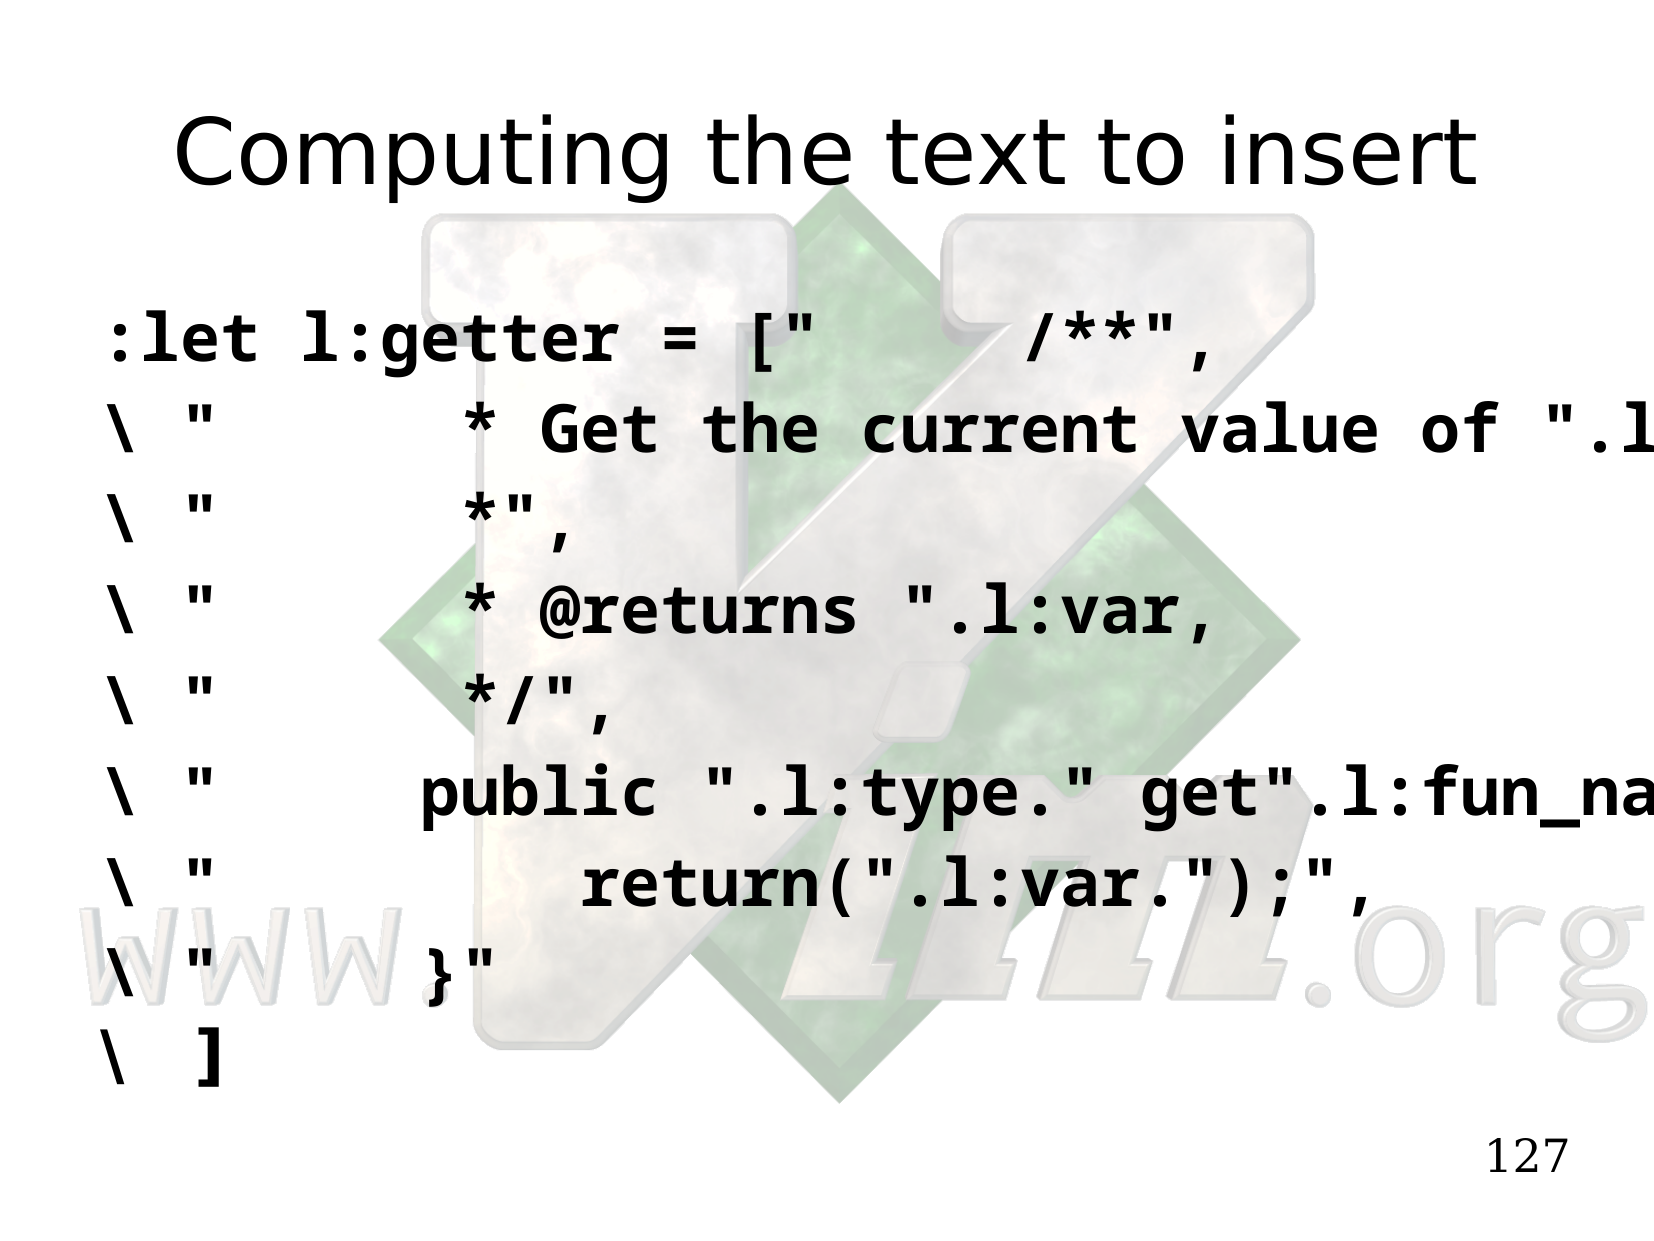

# Computing the text to insert
:let l:getter = [" /**",
\ " * Get the current value of ".l:var,
\ " *",
\ " * @returns ".l:var,
\ " */",
\ " public ".l:type." get".l:fun_name."() {",
\ " return(".l:var.");",
\ " }"
\ ]
127